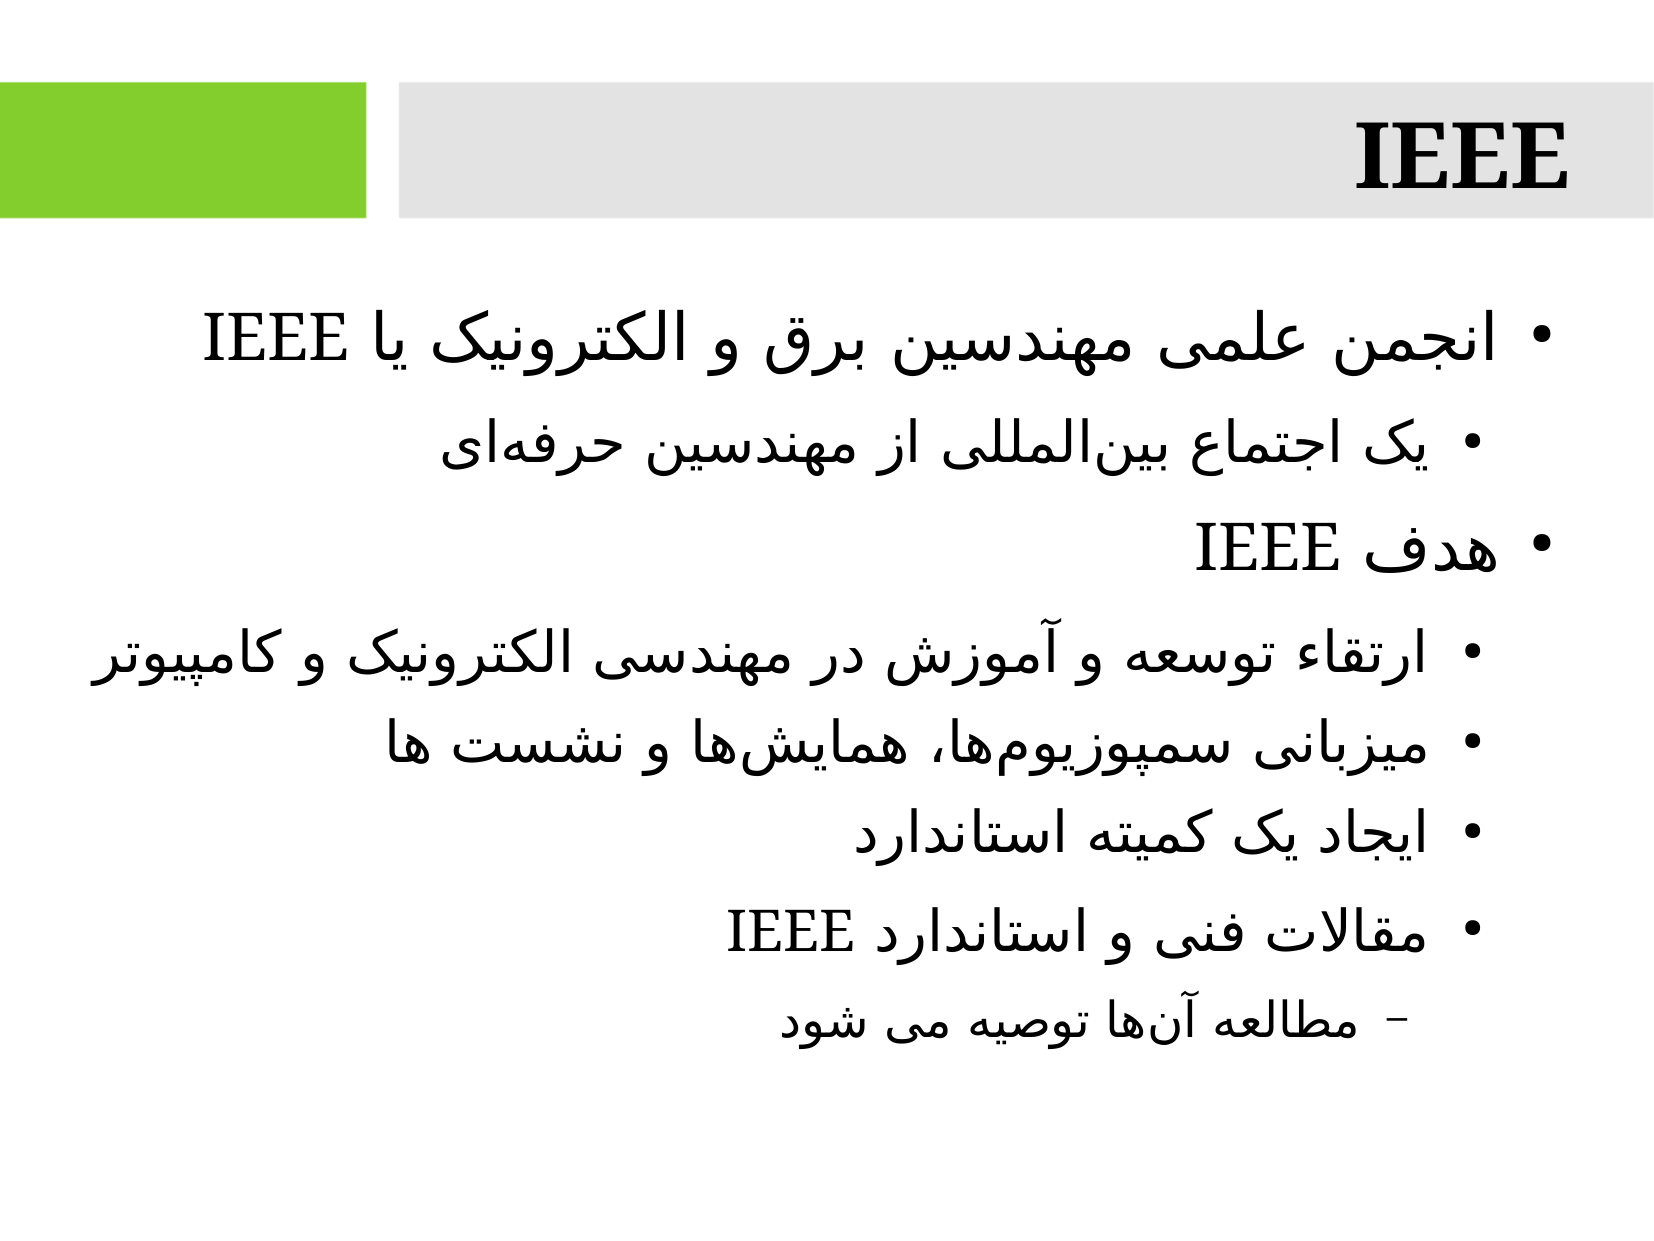

# IEEE
انجمن علمی مهندسین برق و الکترونیک یا IEEE
یک اجتماع بین‌المللی از مهندسین حرفه‌ای
هدف IEEE
ارتقاء توسعه و آموزش در مهندسی الکترونیک و کامپیوتر
میزبانی سمپوزیوم‌ها، همایش‌ها و نشست ها
ایجاد یک کمیته استاندارد
مقالات فنی و استاندارد IEEE
مطالعه آن‌ها توصیه می شود